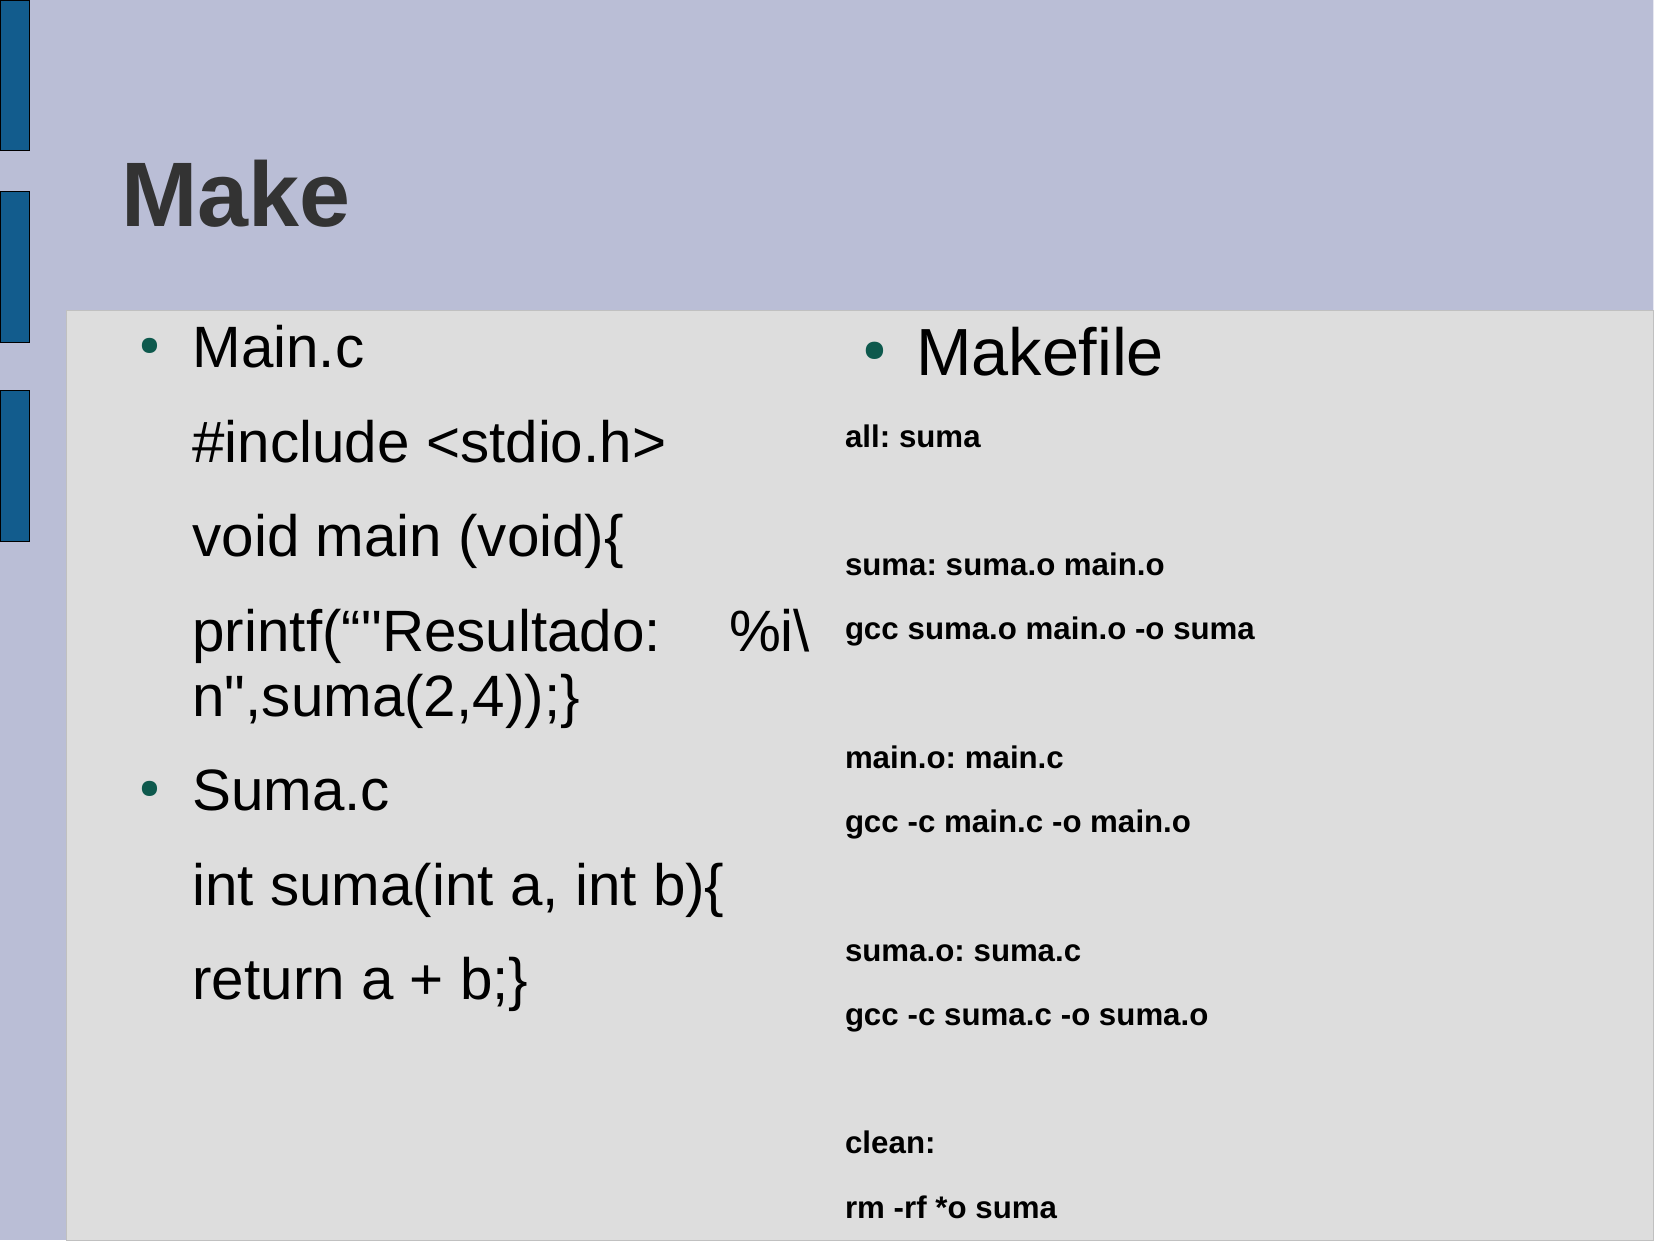

# Make
Main.c
#include <stdio.h>
void main (void){
printf(“"Resultado: %i\n",suma(2,4));}
Suma.c
int suma(int a, int b){
return a + b;}
Makefile
all: suma
suma: suma.o main.o
gcc suma.o main.o -o suma
main.o: main.c
gcc -c main.c -o main.o
suma.o: suma.c
gcc -c suma.c -o suma.o
clean:
rm -rf *o suma